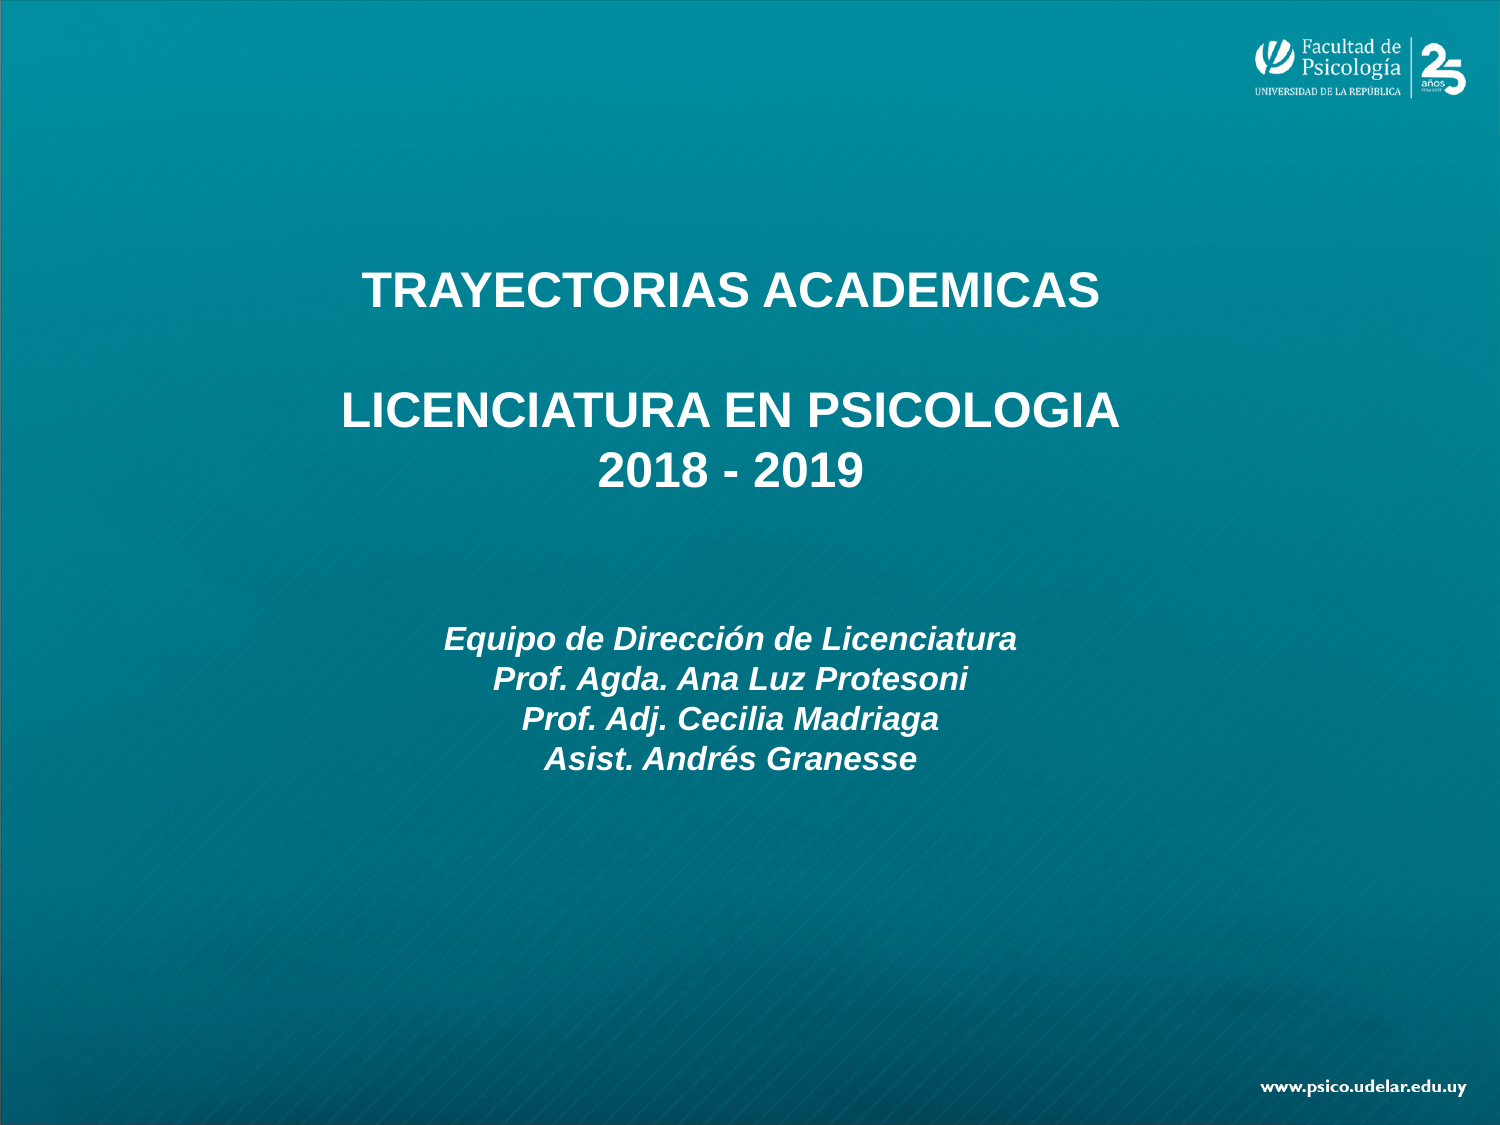

# TRAYECTORIAS ACADEMICAS LICENCIATURA EN PSICOLOGIA 2018 - 2019 Equipo de Dirección de Licenciatura Prof. Agda. Ana Luz Protesoni Prof. Adj. Cecilia Madriaga Asist. Andrés Granesse